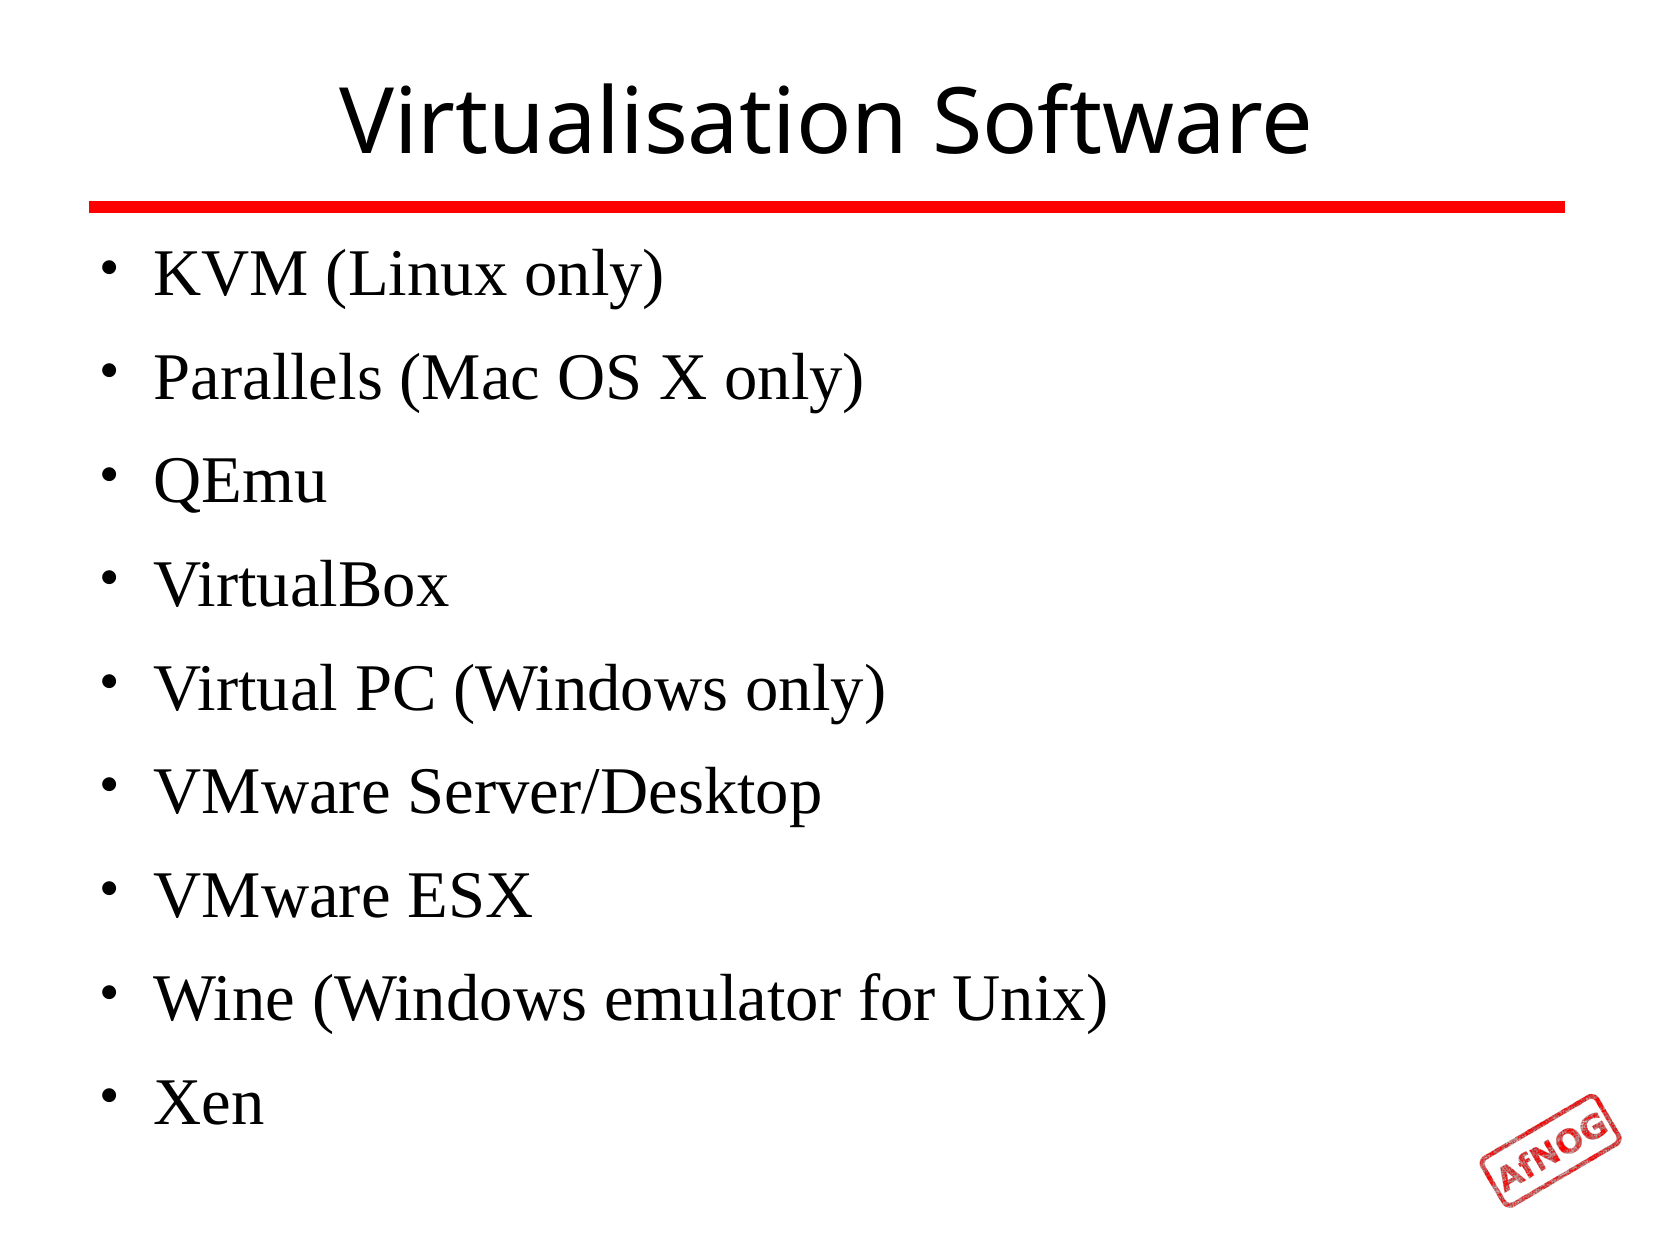

# Virtualisation Software
KVM (Linux only)
Parallels (Mac OS X only)
QEmu
VirtualBox
Virtual PC (Windows only)
VMware Server/Desktop
VMware ESX
Wine (Windows emulator for Unix)
Xen